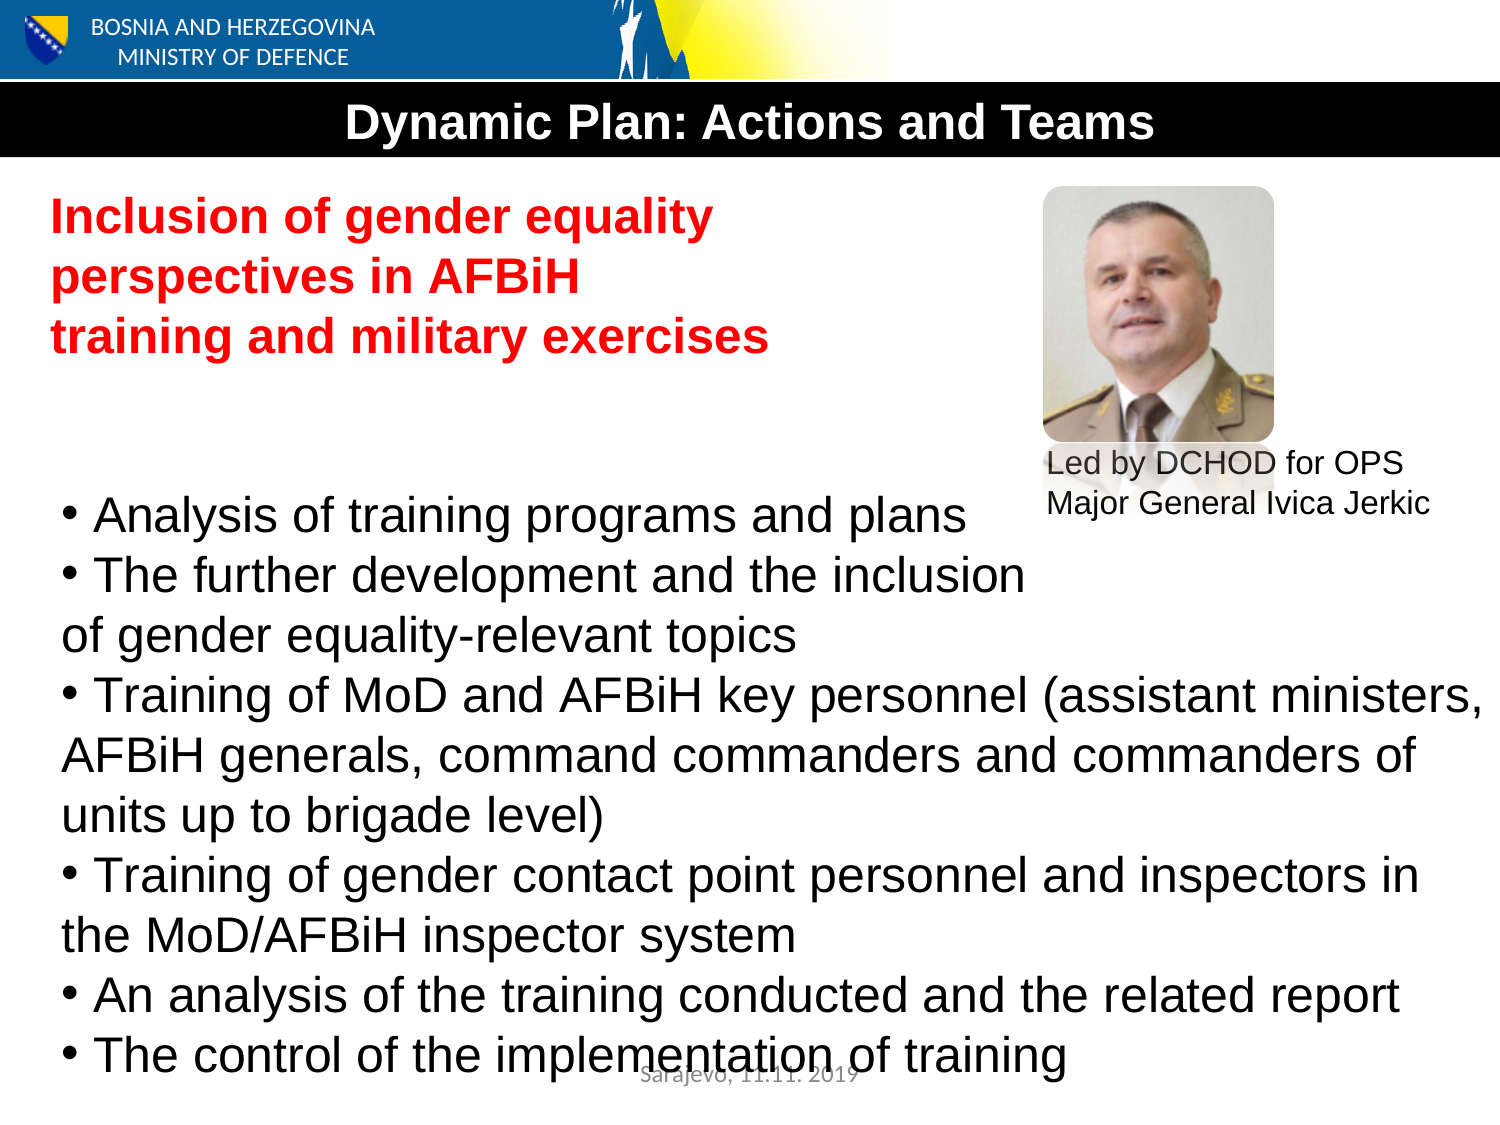

# Dynamic Plan: Actions and Teams
Inclusion of gender equality perspectives in AFBiH training and military exercises
Led by DCHOD for OPS
Major General Ivica Jerkic
 Analysis of training programs and plans
 The further development and the inclusion
of gender equality-relevant topics
 Training of MoD and AFBiH key personnel (assistant ministers, AFBiH generals, command commanders and commanders of units up to brigade level)
 Training of gender contact point personnel and inspectors in the MoD/AFBiH inspector system
 An analysis of the training conducted and the related report
 The control of the implementation of training
Sarajevo, 11.11. 2019